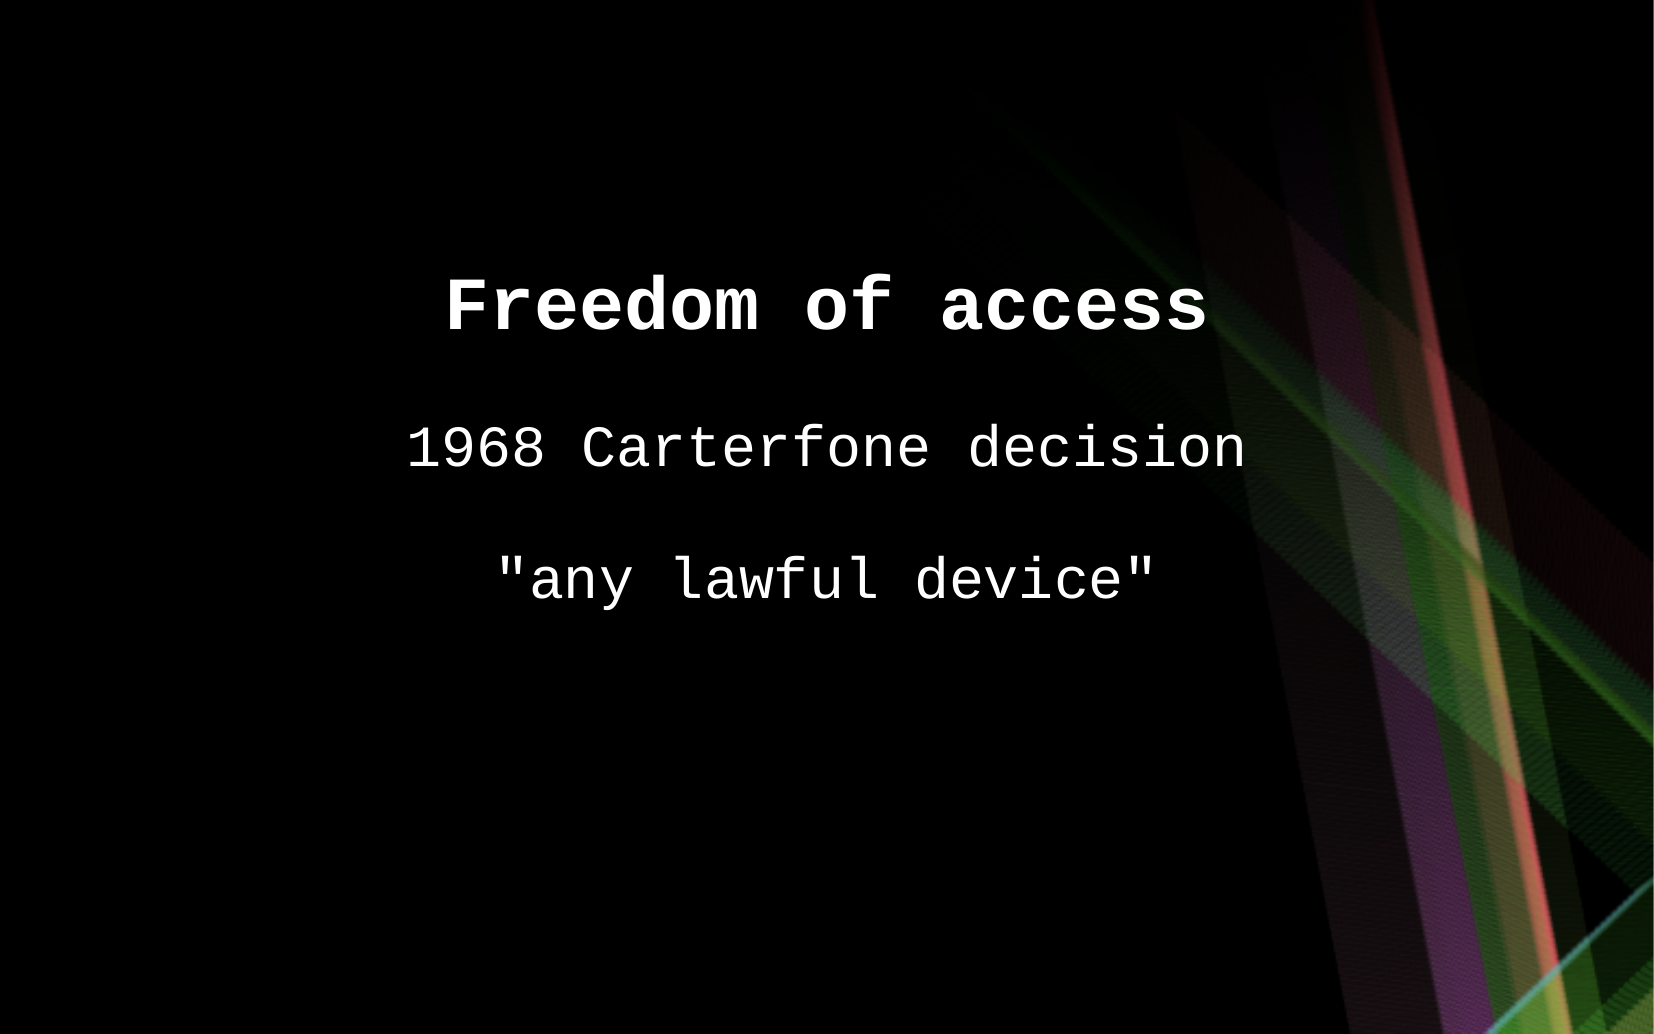

# Freedom of access
1968 Carterfone decision
"any lawful device"